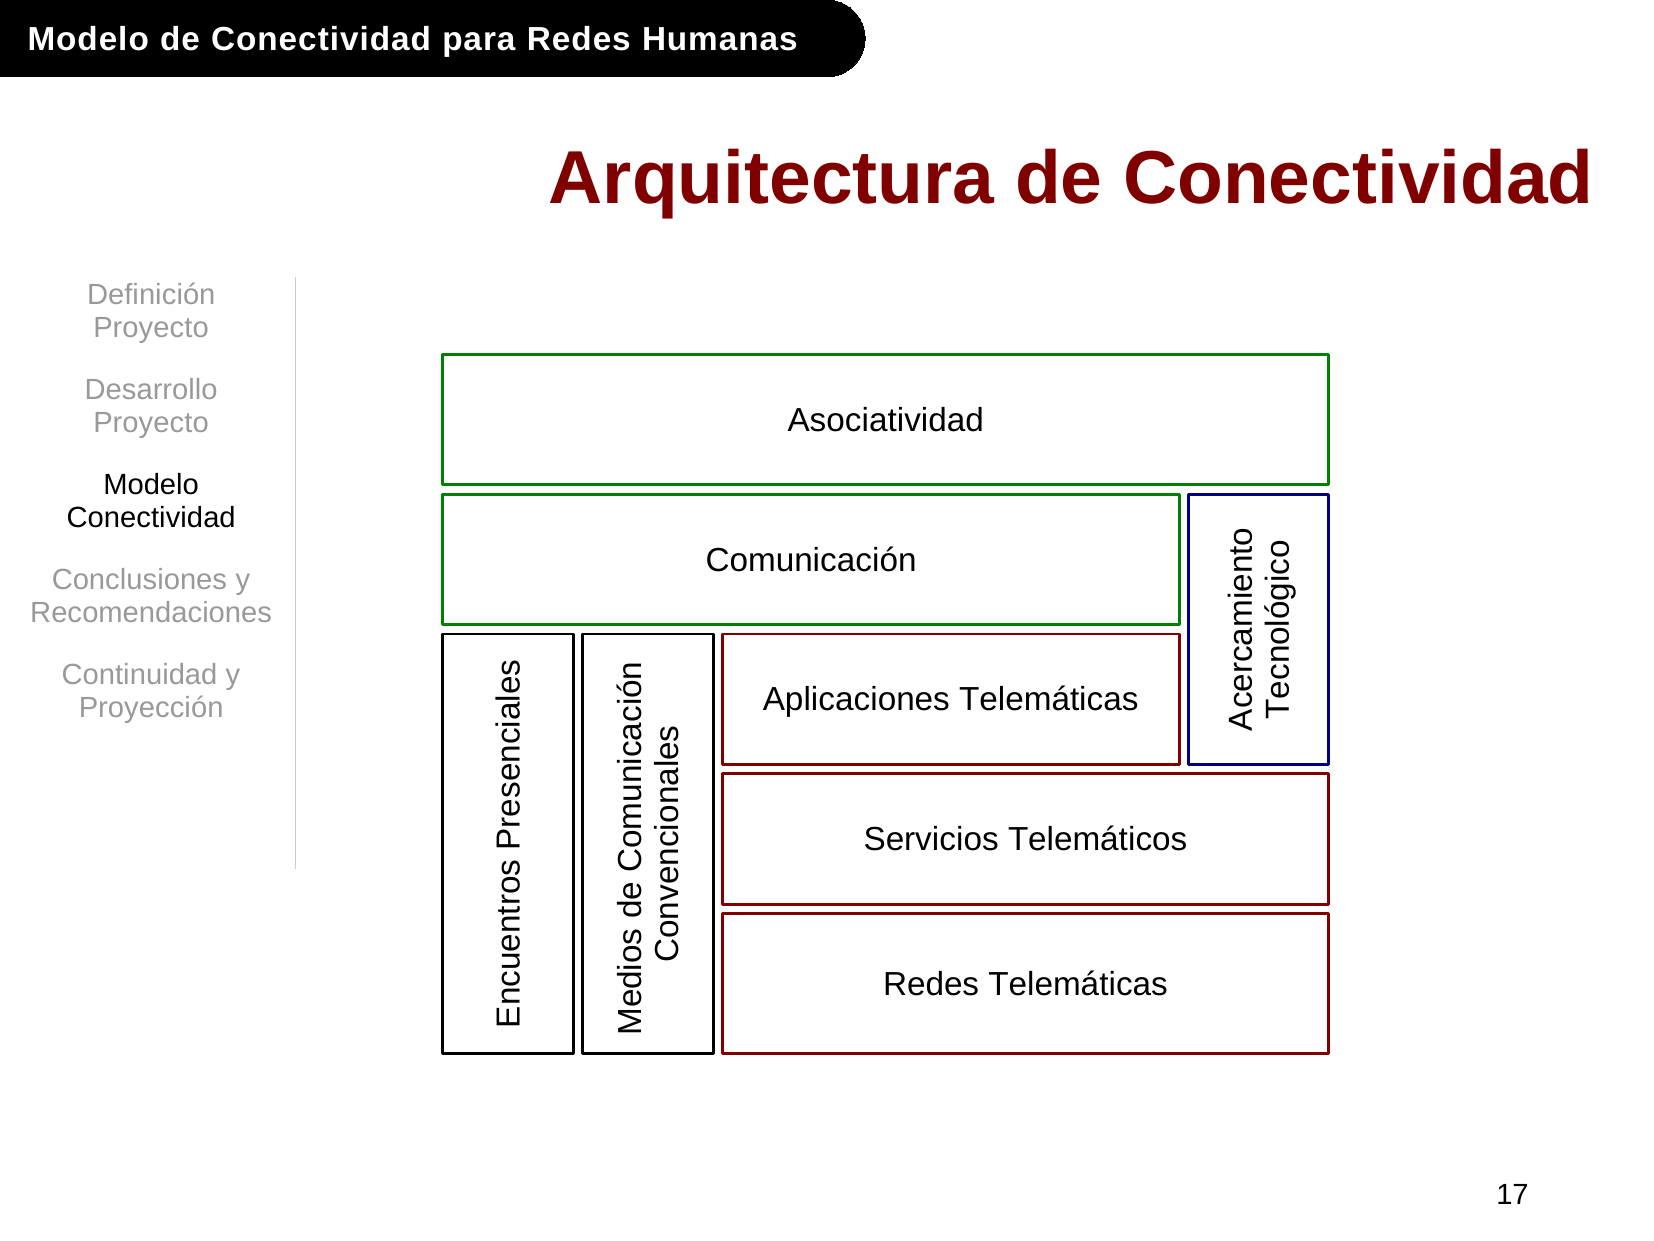

# Arquitectura de Conectividad
Definición
Proyecto
Desarrollo
Proyecto
Modelo
Conectividad
Conclusiones y Recomendaciones
Continuidad y Proyección
Asociatividad
Comunicación
Acercamiento
Tecnológico
Aplicaciones Telemáticas
Servicios Telemáticos
Encuentros Presenciales
Medios de Comunicación
Convencionales
Redes Telemáticas